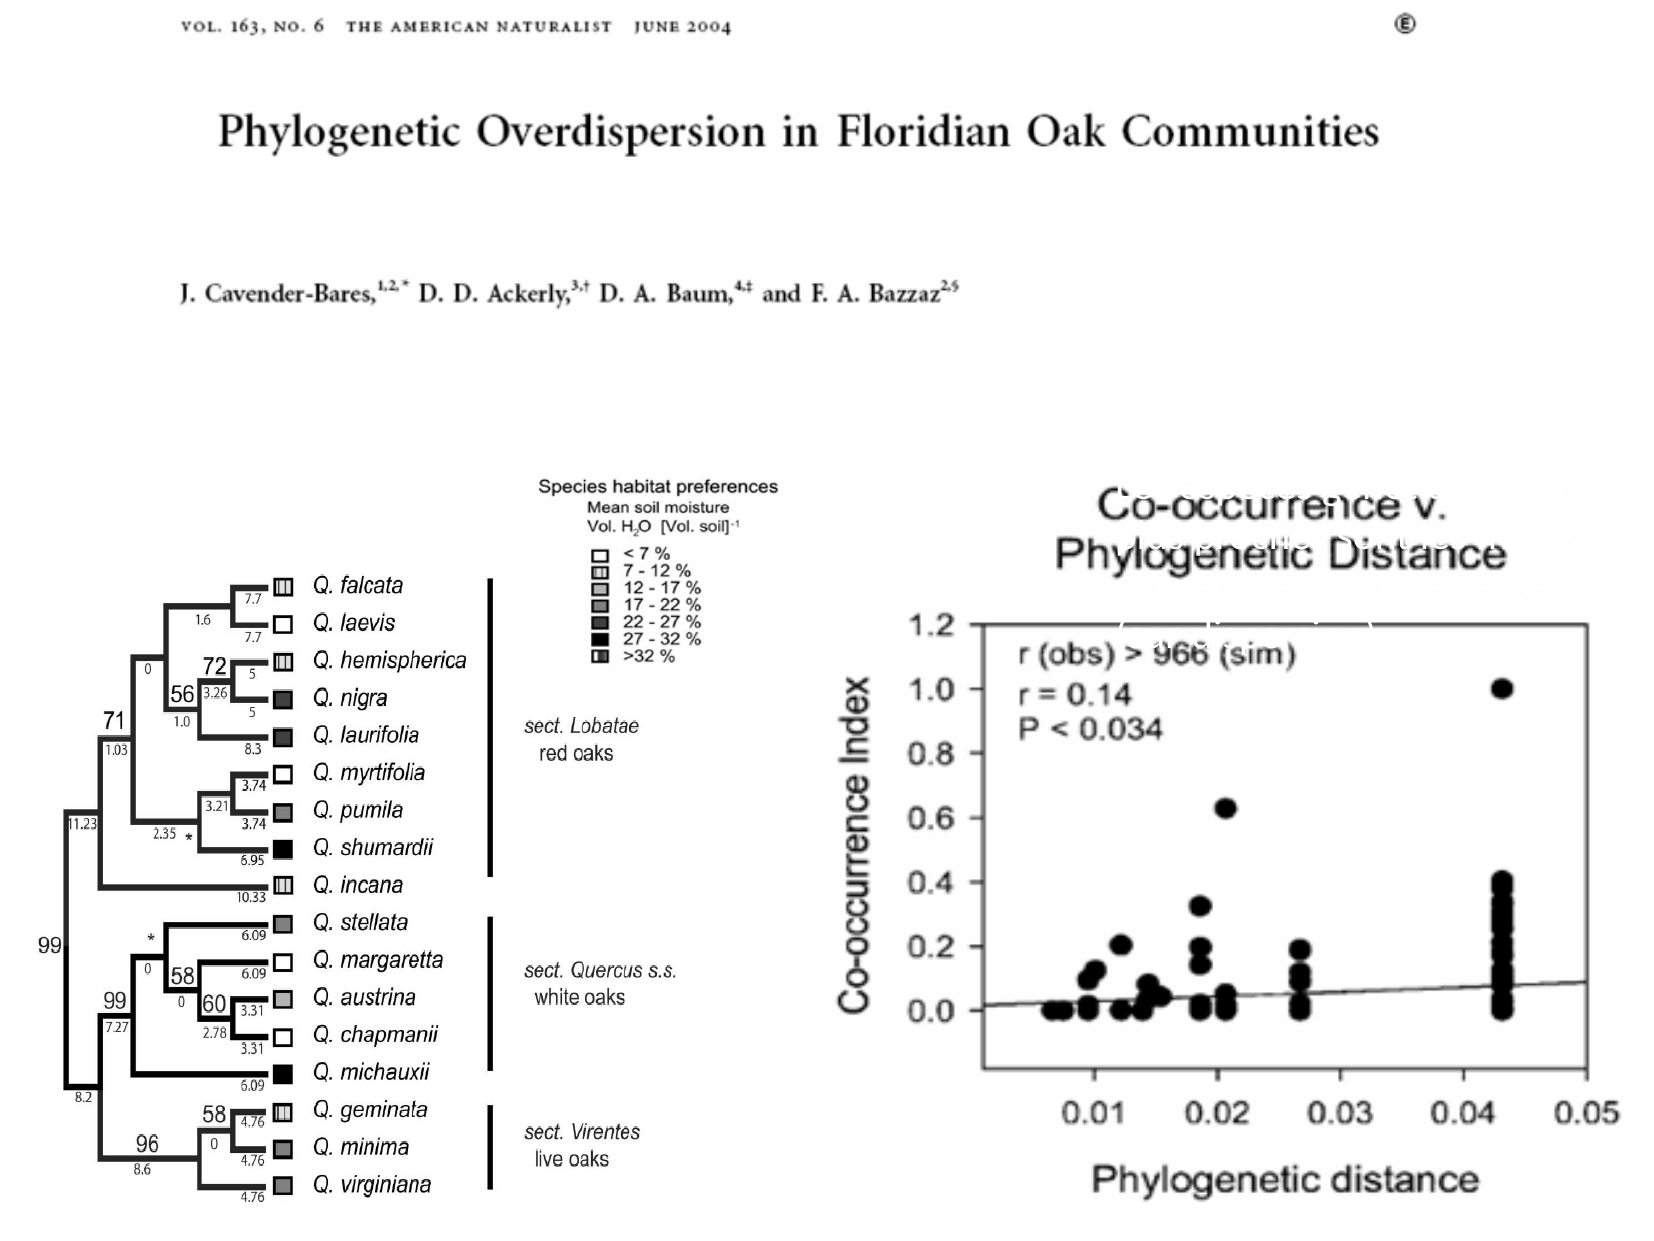

Conservatisme des niches
Les espèces génétiquement les plus proches sont les moins souvent rencontrées ensemble (sur-dispersion)